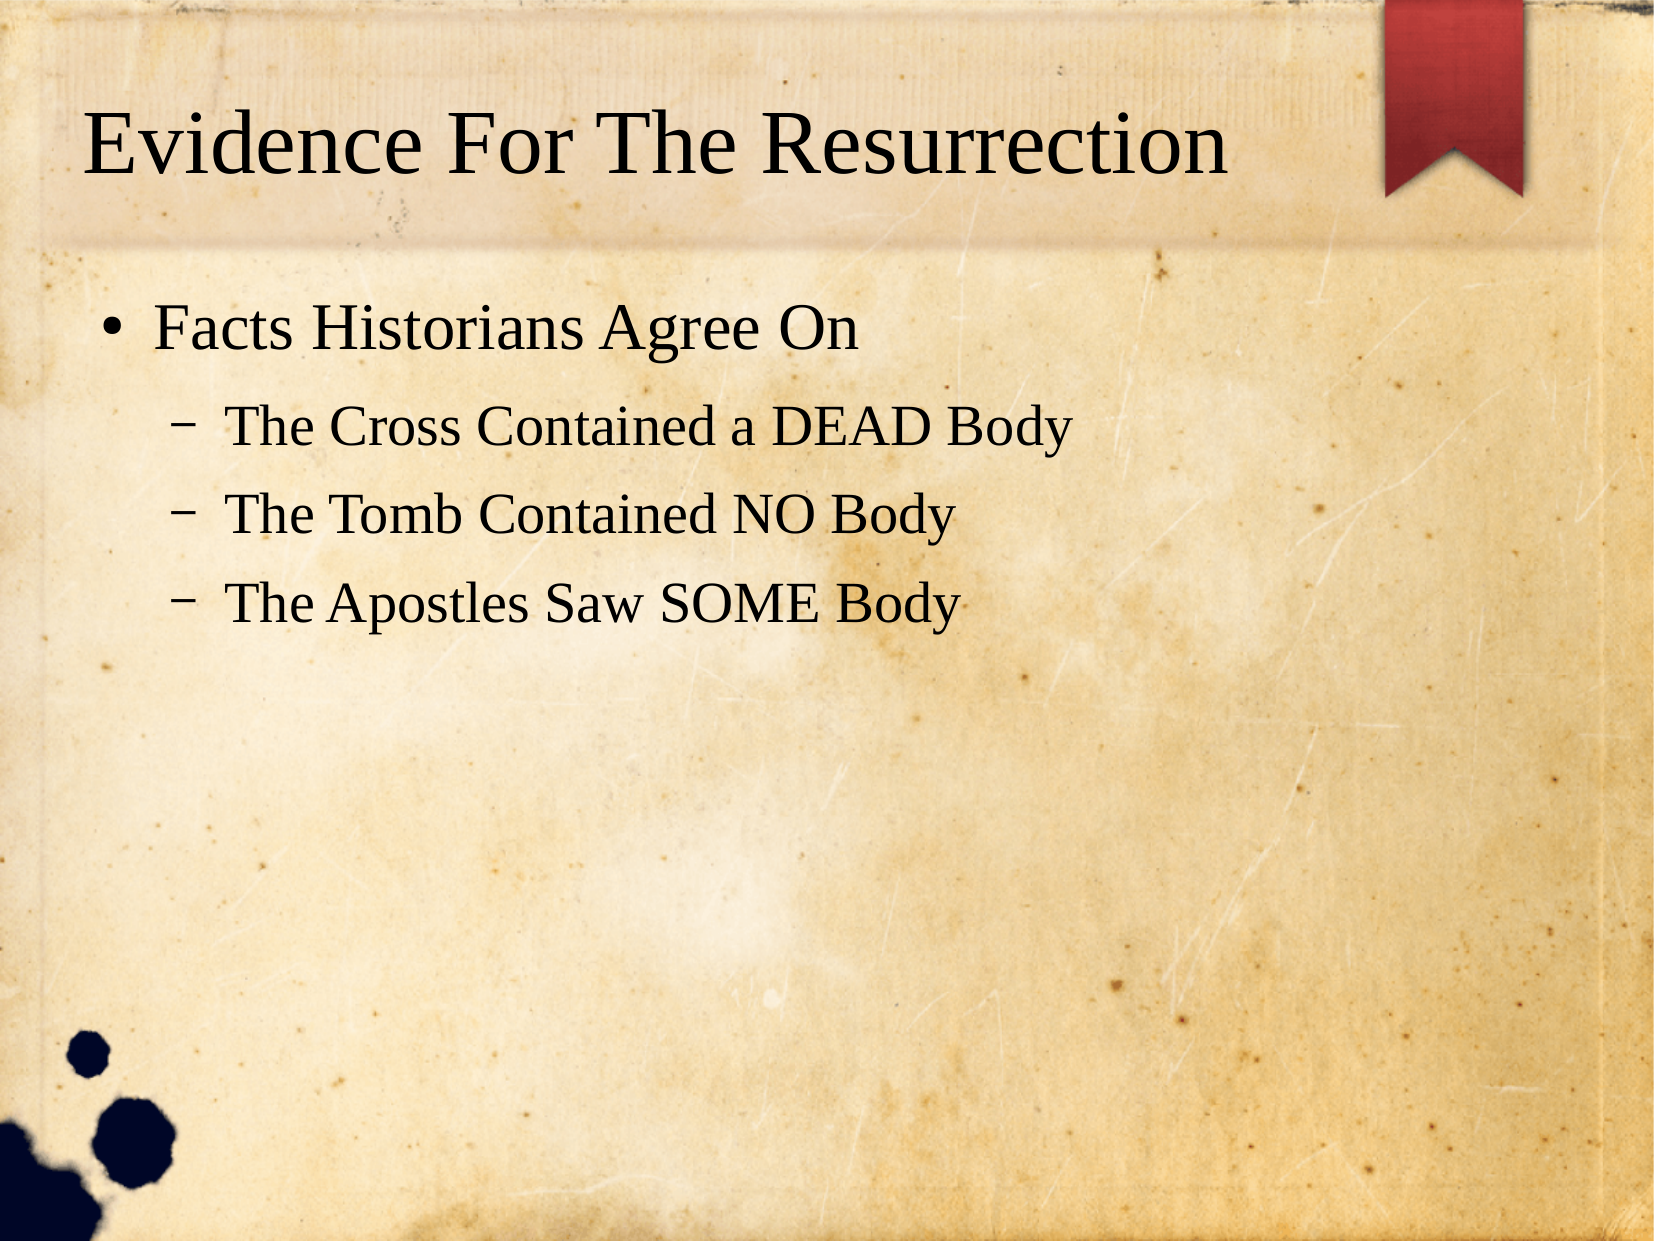

# Evidence For The Resurrection
Facts Historians Agree On
The Cross Contained a DEAD Body
The Tomb Contained NO Body
The Apostles Saw SOME Body